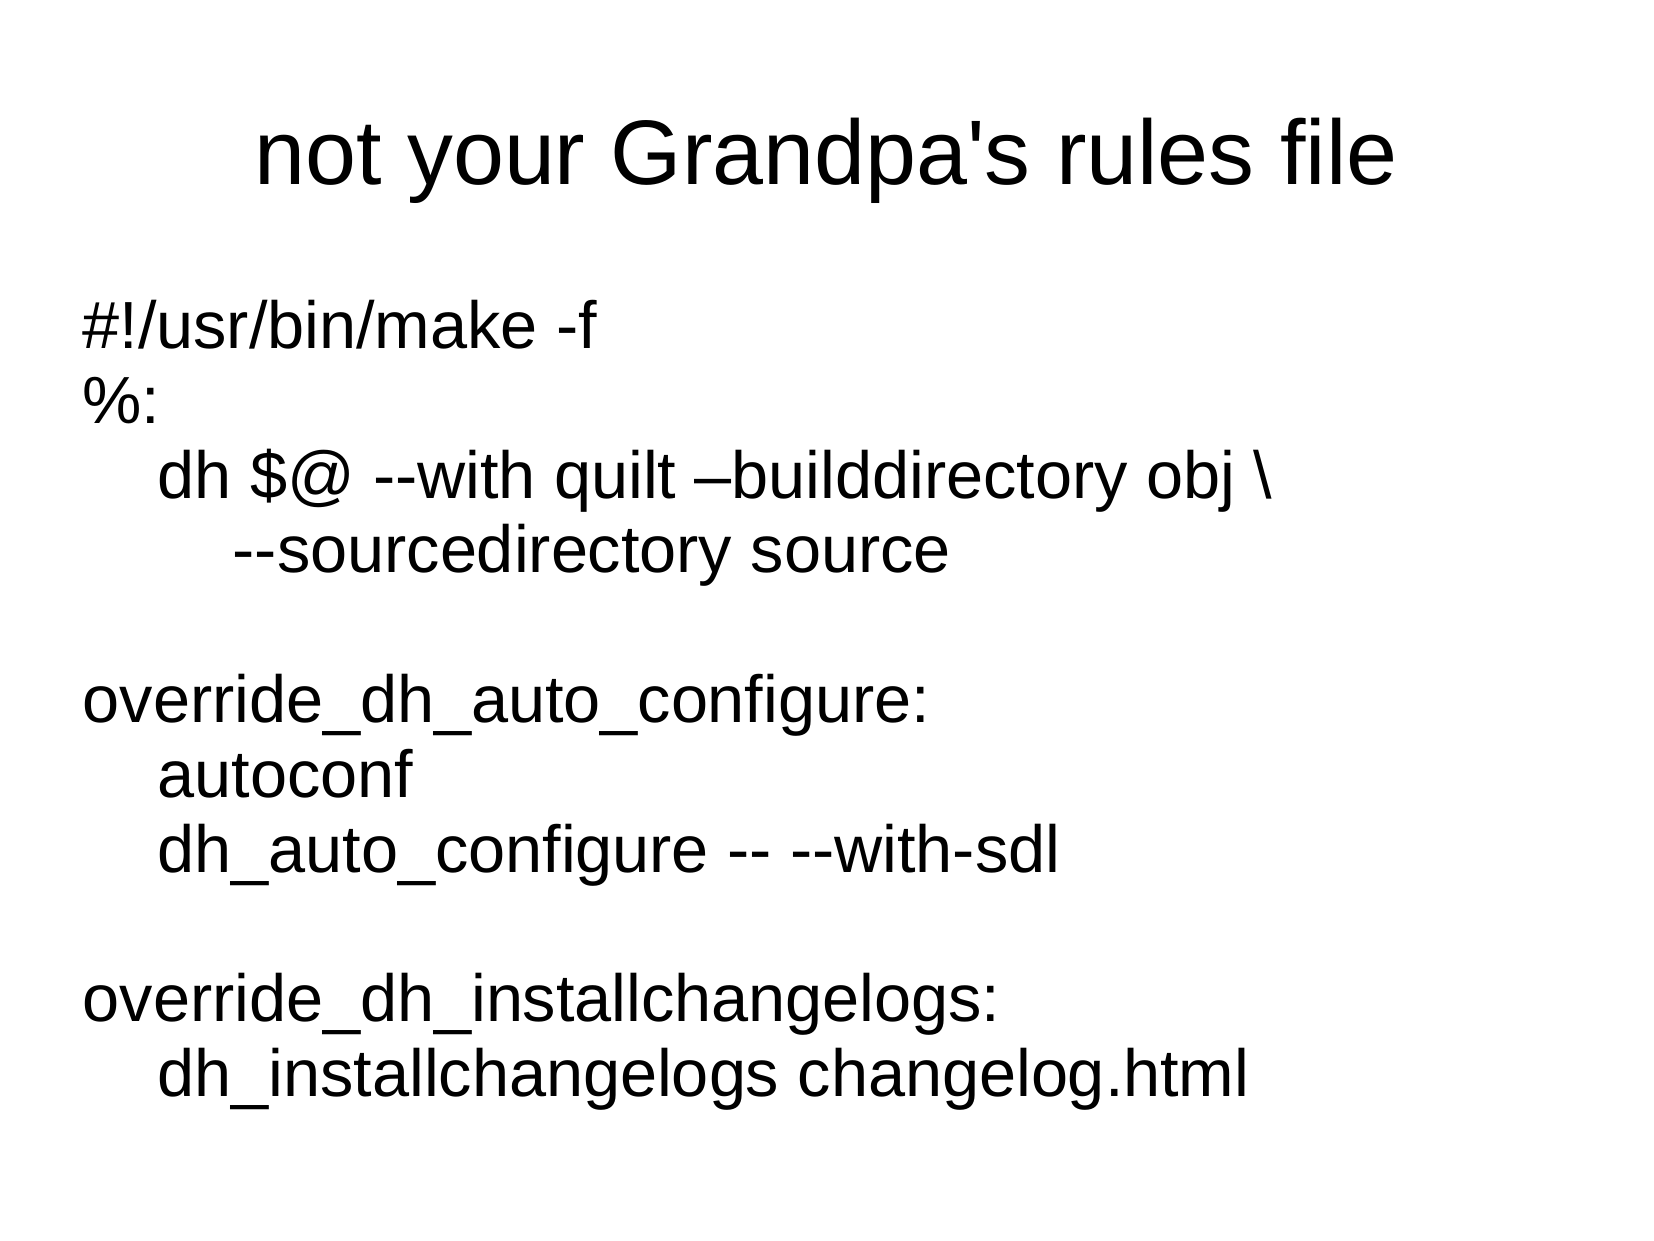

# not your Grandpa's rules file
#!/usr/bin/make -f
%:
	dh $@ --with quilt –builddirectory obj \
		--sourcedirectory source
override_dh_auto_configure:
	autoconf
	dh_auto_configure -- --with-sdl
override_dh_installchangelogs:
	dh_installchangelogs changelog.html